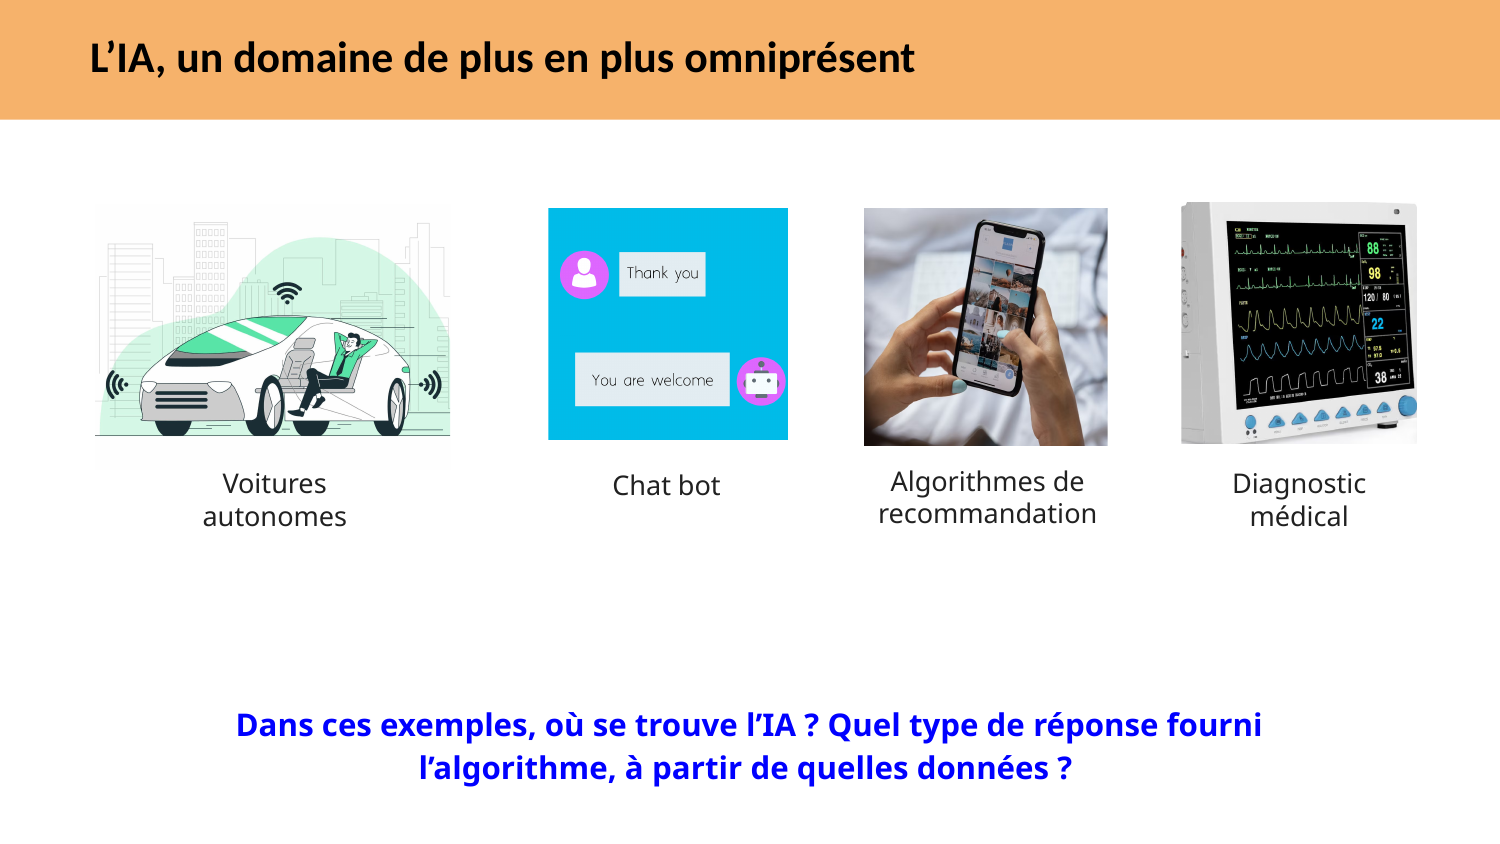

# L’IA, un domaine de plus en plus omniprésent
Diagnostic médical
Voitures autonomes
Chat bot
Algorithmes de recommandation
Dans ces exemples, où se trouve l’IA ? Quel type de réponse fourni l’algorithme, à partir de quelles données ?